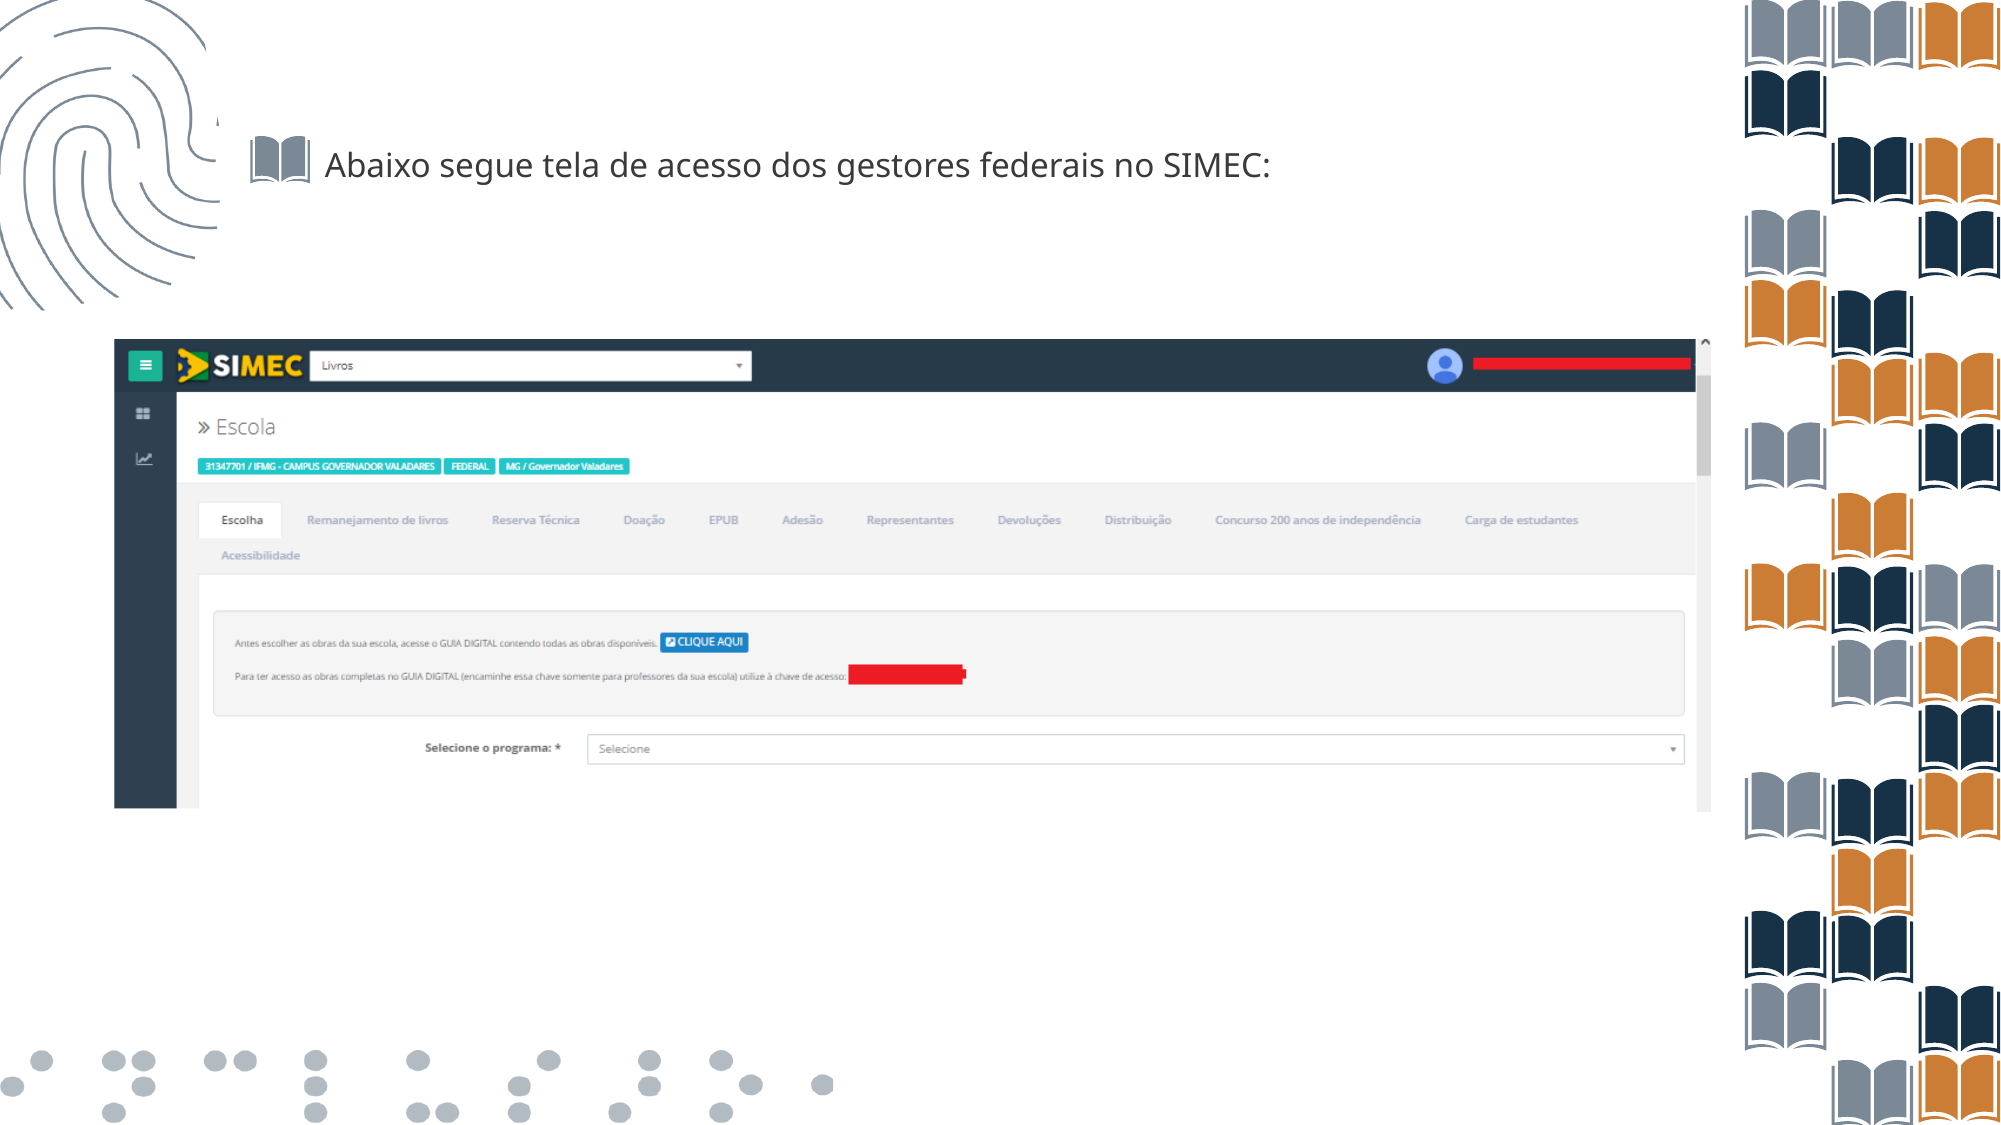

Abaixo segue tela de acesso dos gestores federais no SIMEC: